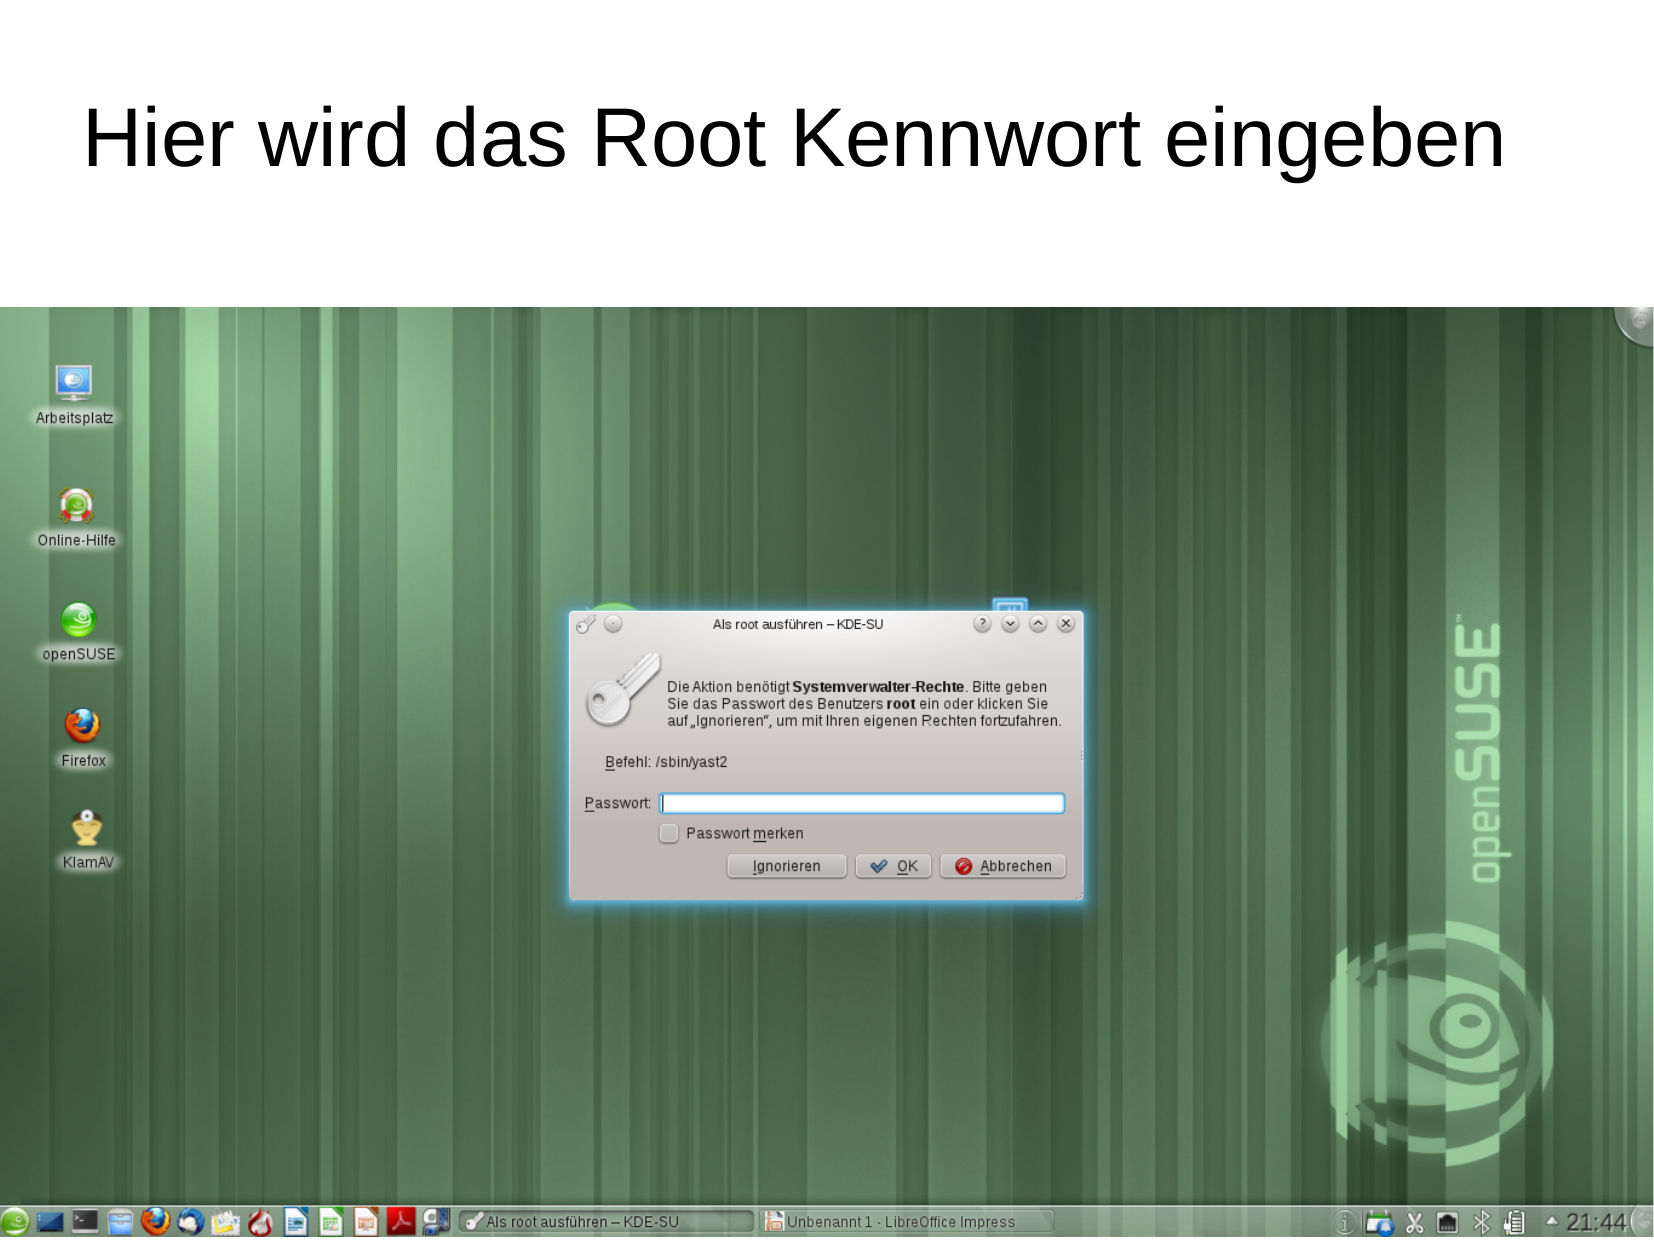

# Hier wird das Root Kennwort eingeben